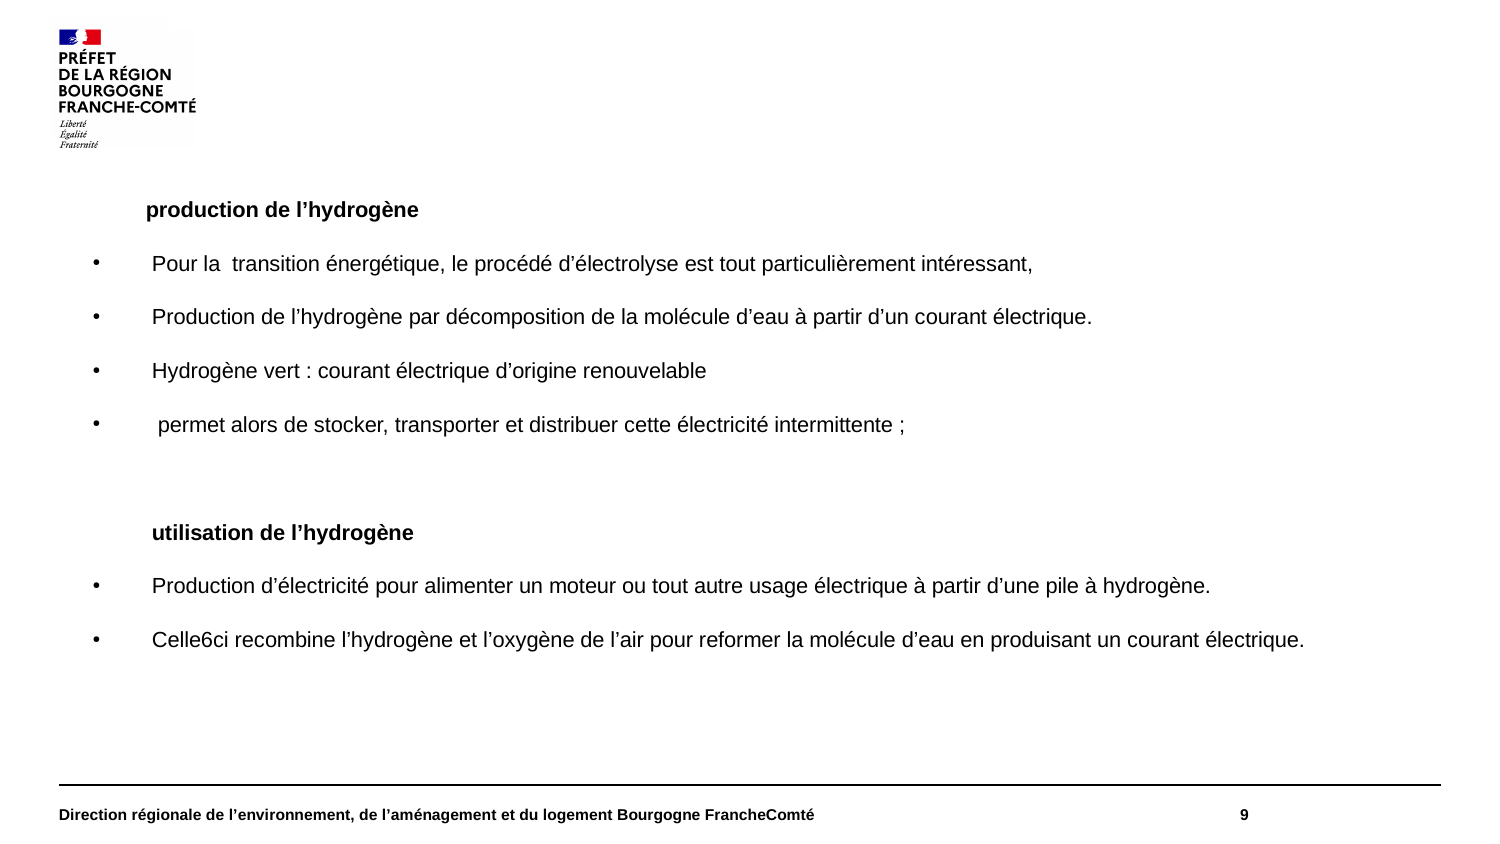

#
production de l’hydrogène
 Pour la transition énergétique, le procédé d’électrolyse est tout particulièrement intéressant,
 Production de l’hydrogène par décomposition de la molécule d’eau à partir d’un courant électrique.
 Hydrogène vert : courant électrique d’origine renouvelable
 permet alors de stocker, transporter et distribuer cette électricité intermittente ;
 utilisation de l’hydrogène
 Production d’électricité pour alimenter un moteur ou tout autre usage électrique à partir d’une pile à hydrogène.
 Celle6ci recombine l’hydrogène et l’oxygène de l’air pour reformer la molécule d’eau en produisant un courant électrique.
Direction régionale de l’environnement, de l’aménagement et du logement Auvergne-Rhône-Alpes
9